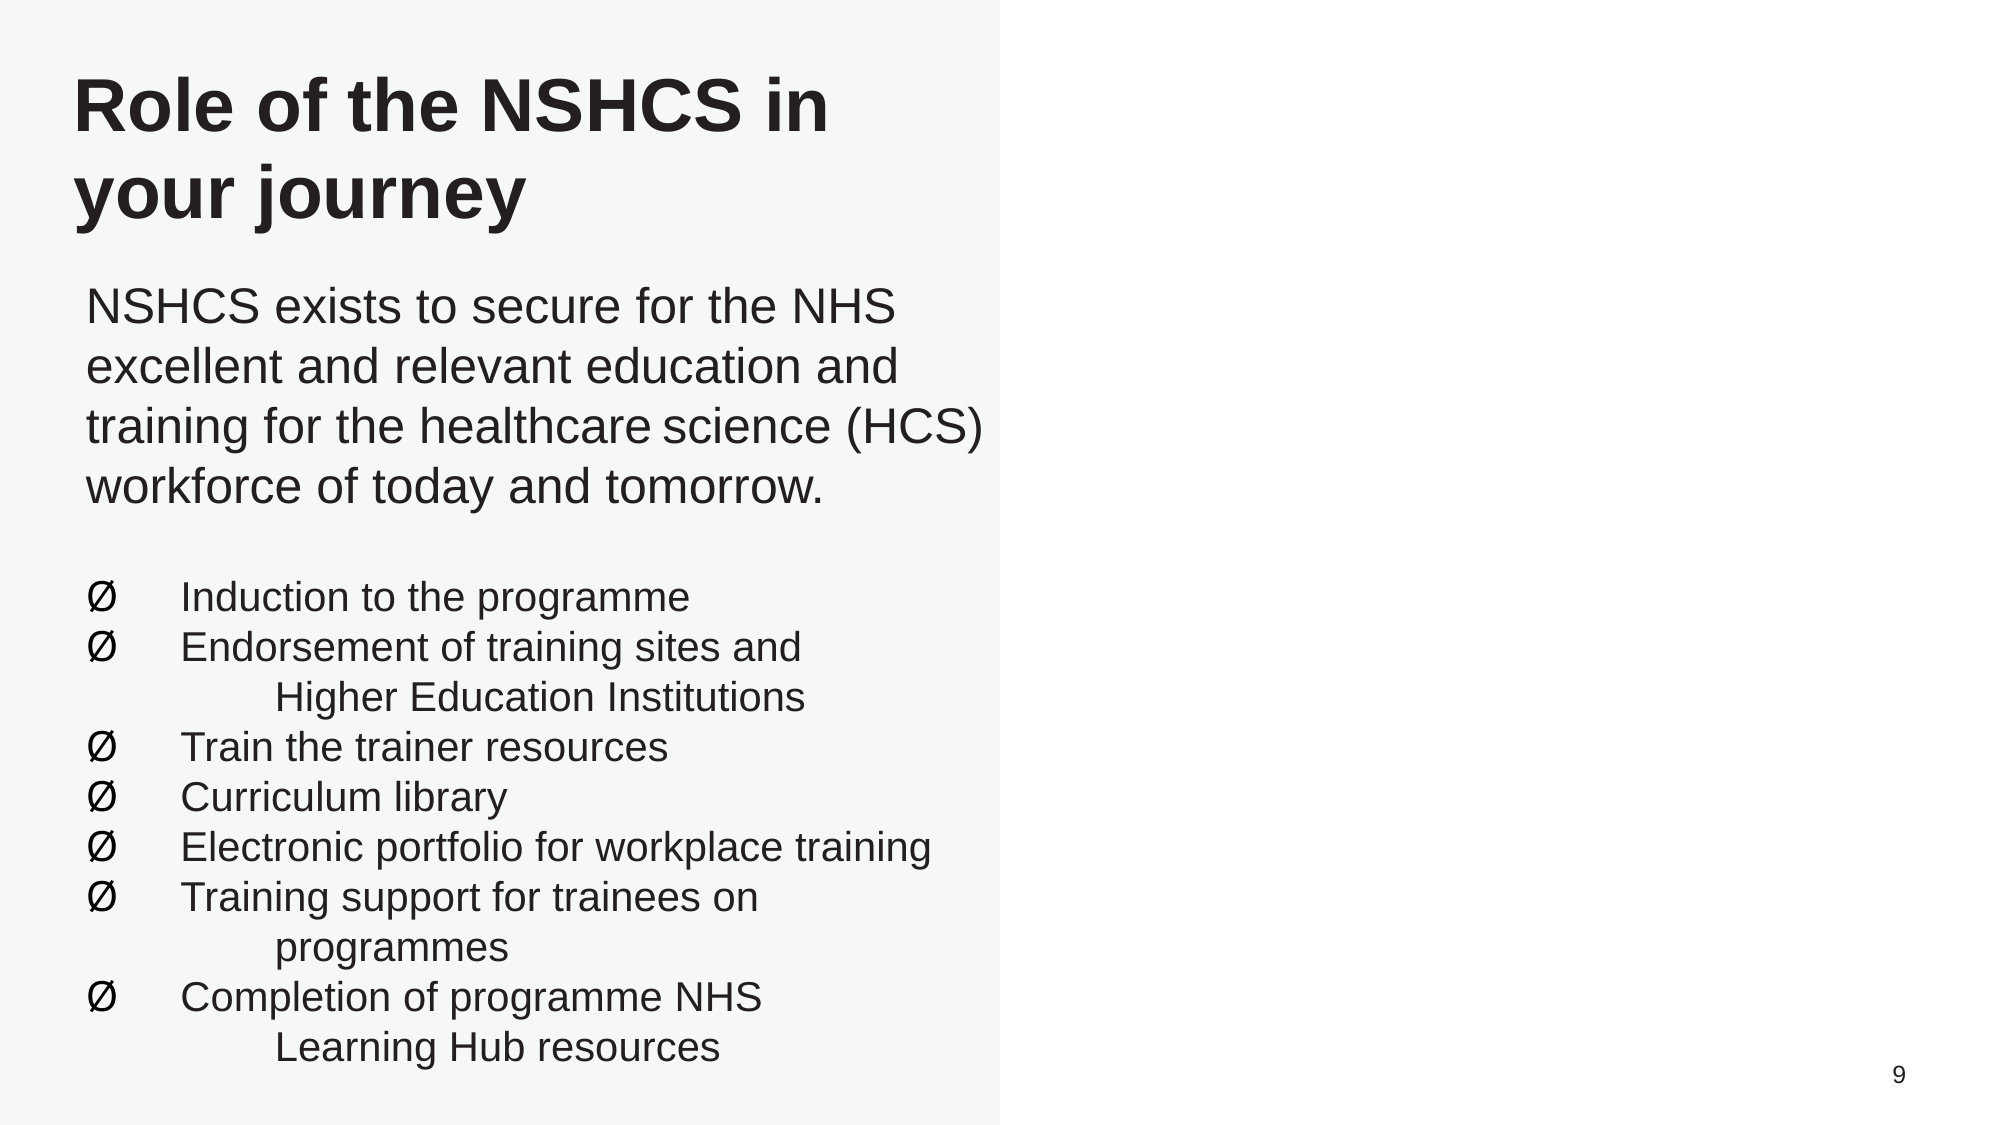

# Role of the NSHCS in your journey
NSHCS exists to secure for the NHS excellent and relevant education and training for the healthcare science (HCS) workforce of today and tomorrow.
Induction to the programme
Endorsement of training sites and Higher Education Institutions
Train the trainer resources
Curriculum library
Electronic portfolio for workplace training
Training support for trainees on programmes
Completion of programme NHS Learning Hub resources